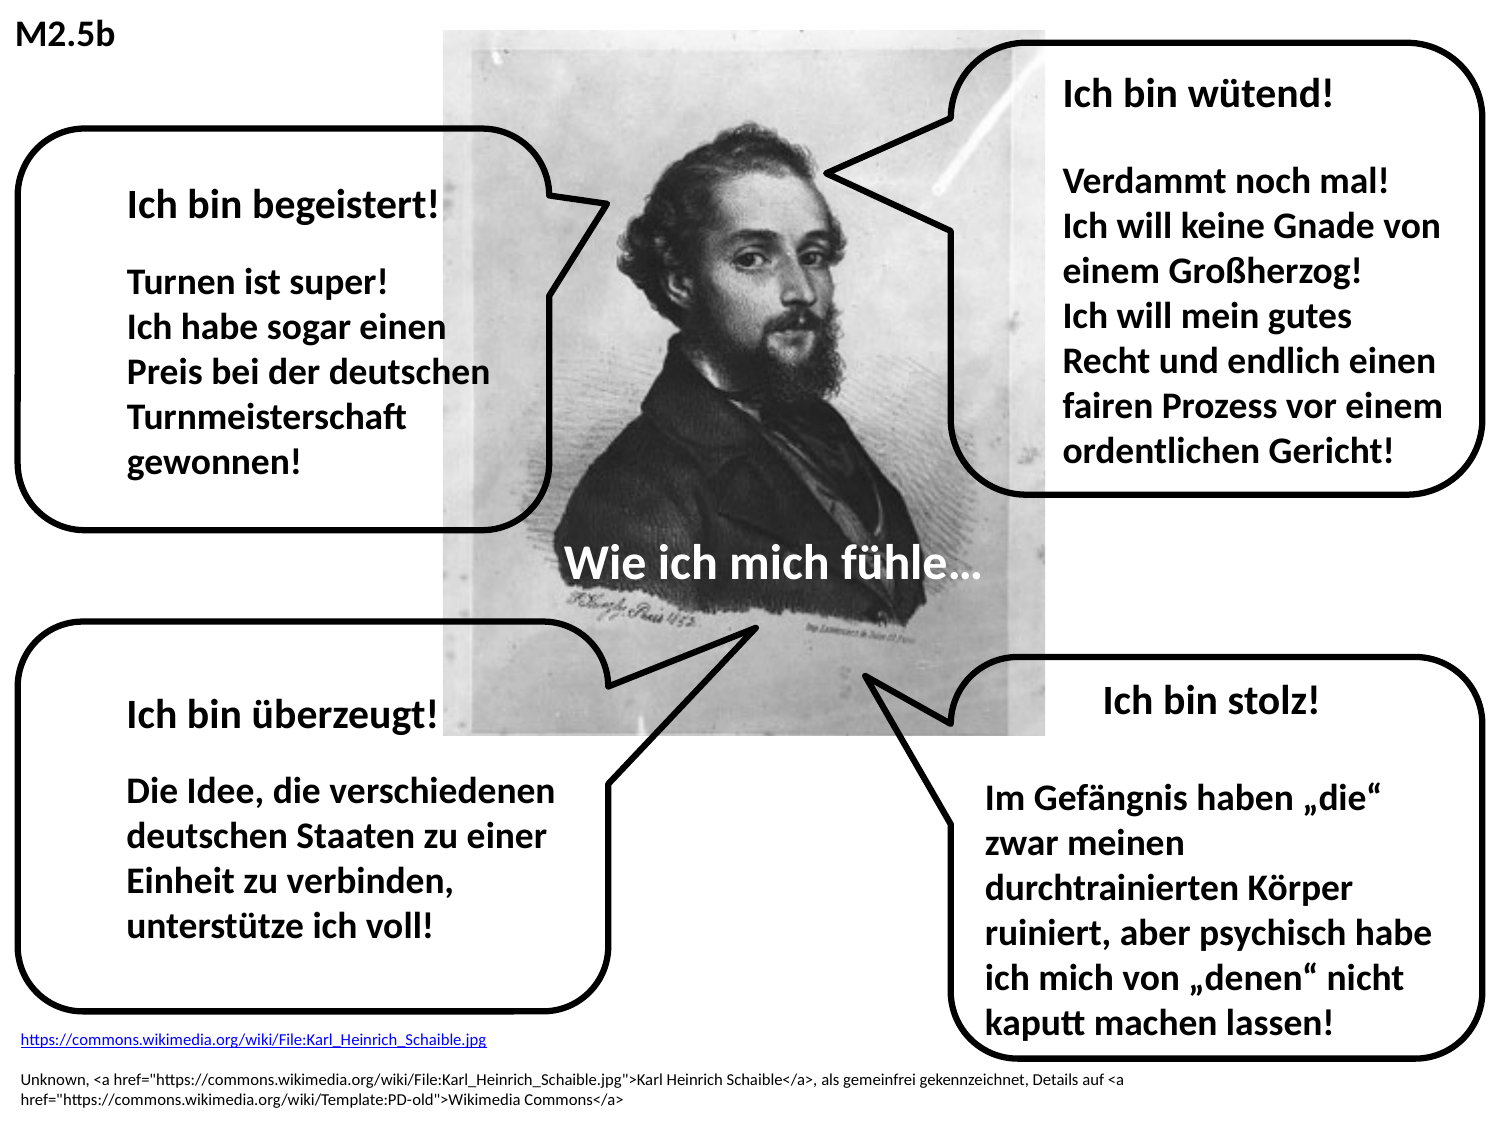

M2.5b
Ich bin wütend!
Verdammt noch mal!
Ich will keine Gnade von einem Großherzog!
Ich will mein gutes Recht und endlich einen fairen Prozess vor einem ordentlichen Gericht!
Ich bin begeistert!
Turnen ist super!
Ich habe sogar einen Preis bei der deutschen Turnmeisterschaft gewonnen!
Wie ich mich fühle…
Ich bin überzeugt!
Die Idee, die verschiedenen deutschen Staaten zu einer Einheit zu verbinden, unterstütze ich voll!
Ich bin stolz!
Im Gefängnis haben „die“ zwar meinen durchtrainierten Körper ruiniert, aber psychisch habe ich mich von „denen“ nicht kaputt machen lassen!
https://commons.wikimedia.org/wiki/File:Karl_Heinrich_Schaible.jpg
Unknown, <a href="https://commons.wikimedia.org/wiki/File:Karl_Heinrich_Schaible.jpg">Karl Heinrich Schaible</a>, als gemeinfrei gekennzeichnet, Details auf <a href="https://commons.wikimedia.org/wiki/Template:PD-old">Wikimedia Commons</a>